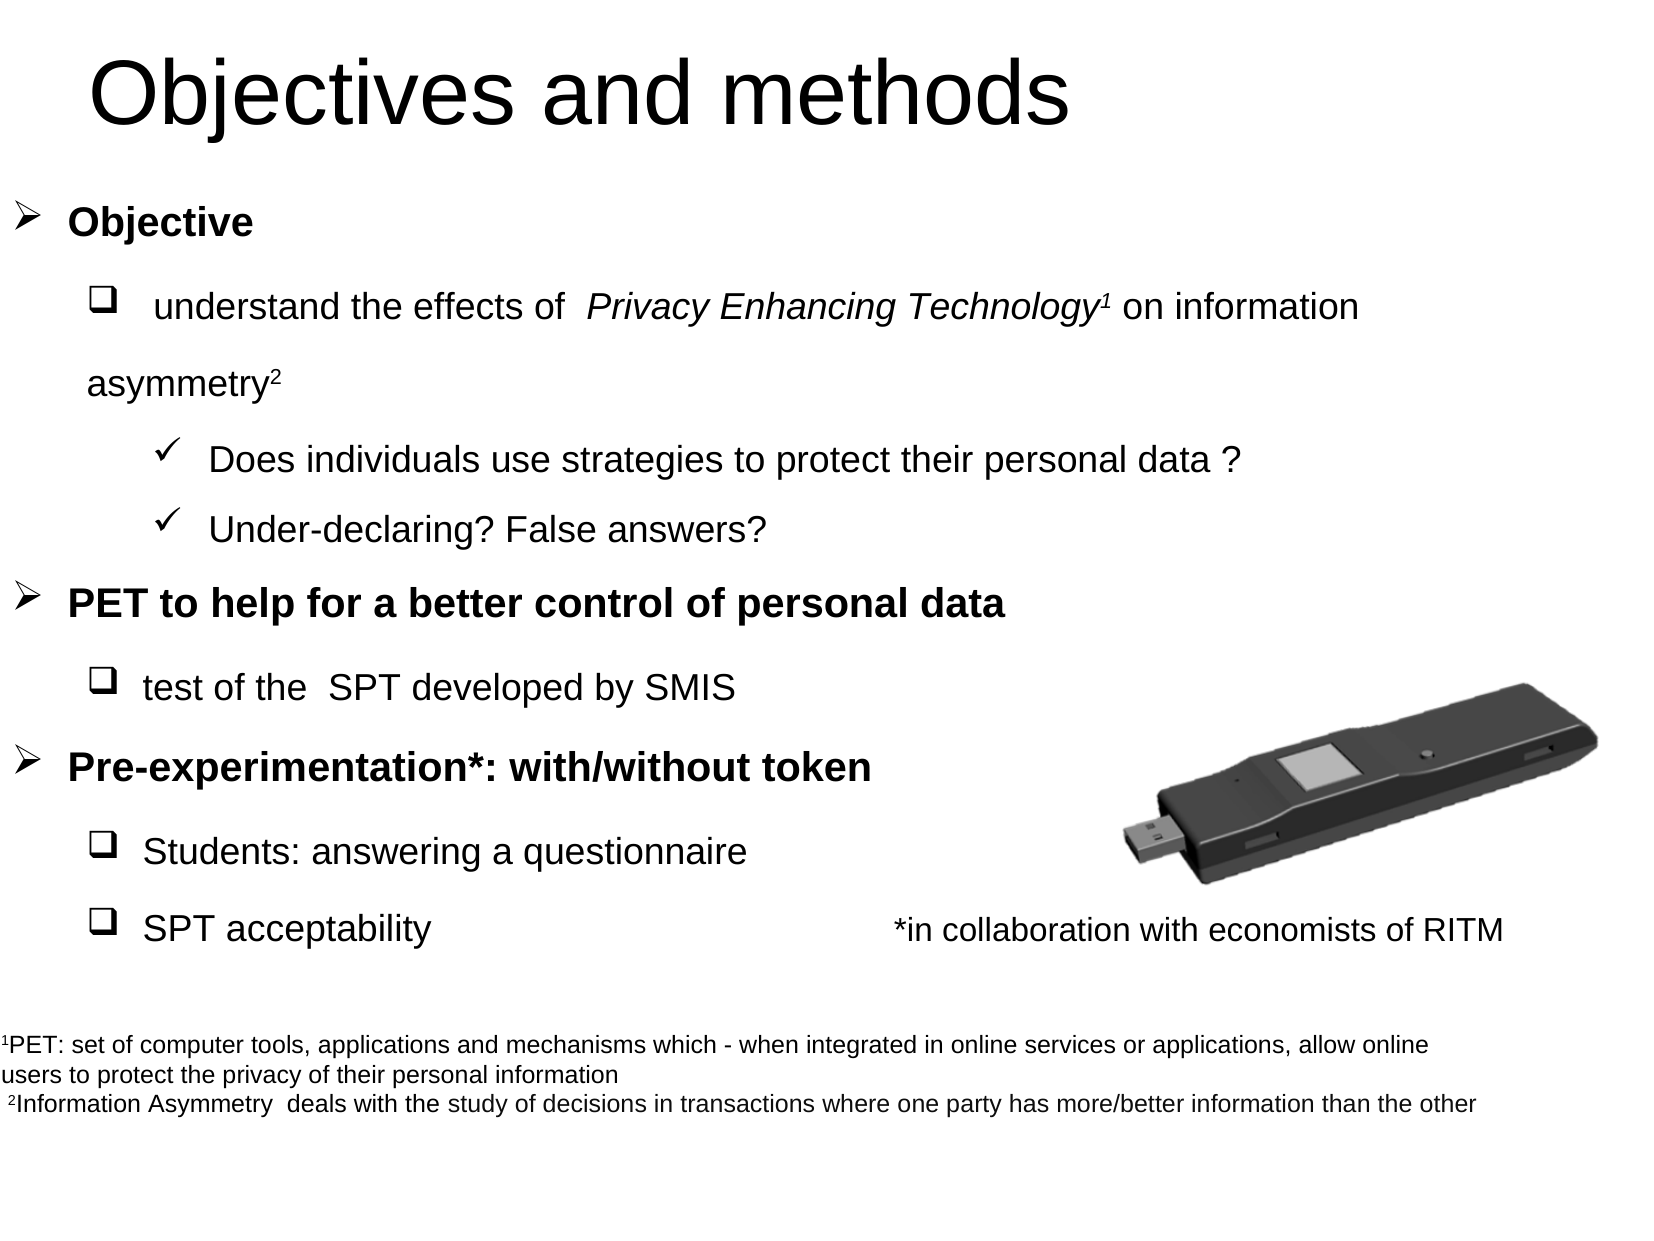

# Objectives and methods
Context
Objective
 understand the effects of Privacy Enhancing Technology1 on information
asymmetry2
Does individuals use strategies to protect their personal data ?
Under-declaring? False answers?
PET to help for a better control of personal data
test of the  SPT developed by SMIS
Pre-experimentation*: with/without token
Students: answering a questionnaire
SPT acceptability *in collaboration with economists of RITM
1PET: set of computer tools, applications and mechanisms which - when integrated in online services or applications, allow online
users to protect the privacy of their personal information
 2Information Asymmetry deals with the study of decisions in transactions where one party has more/better information than the other.